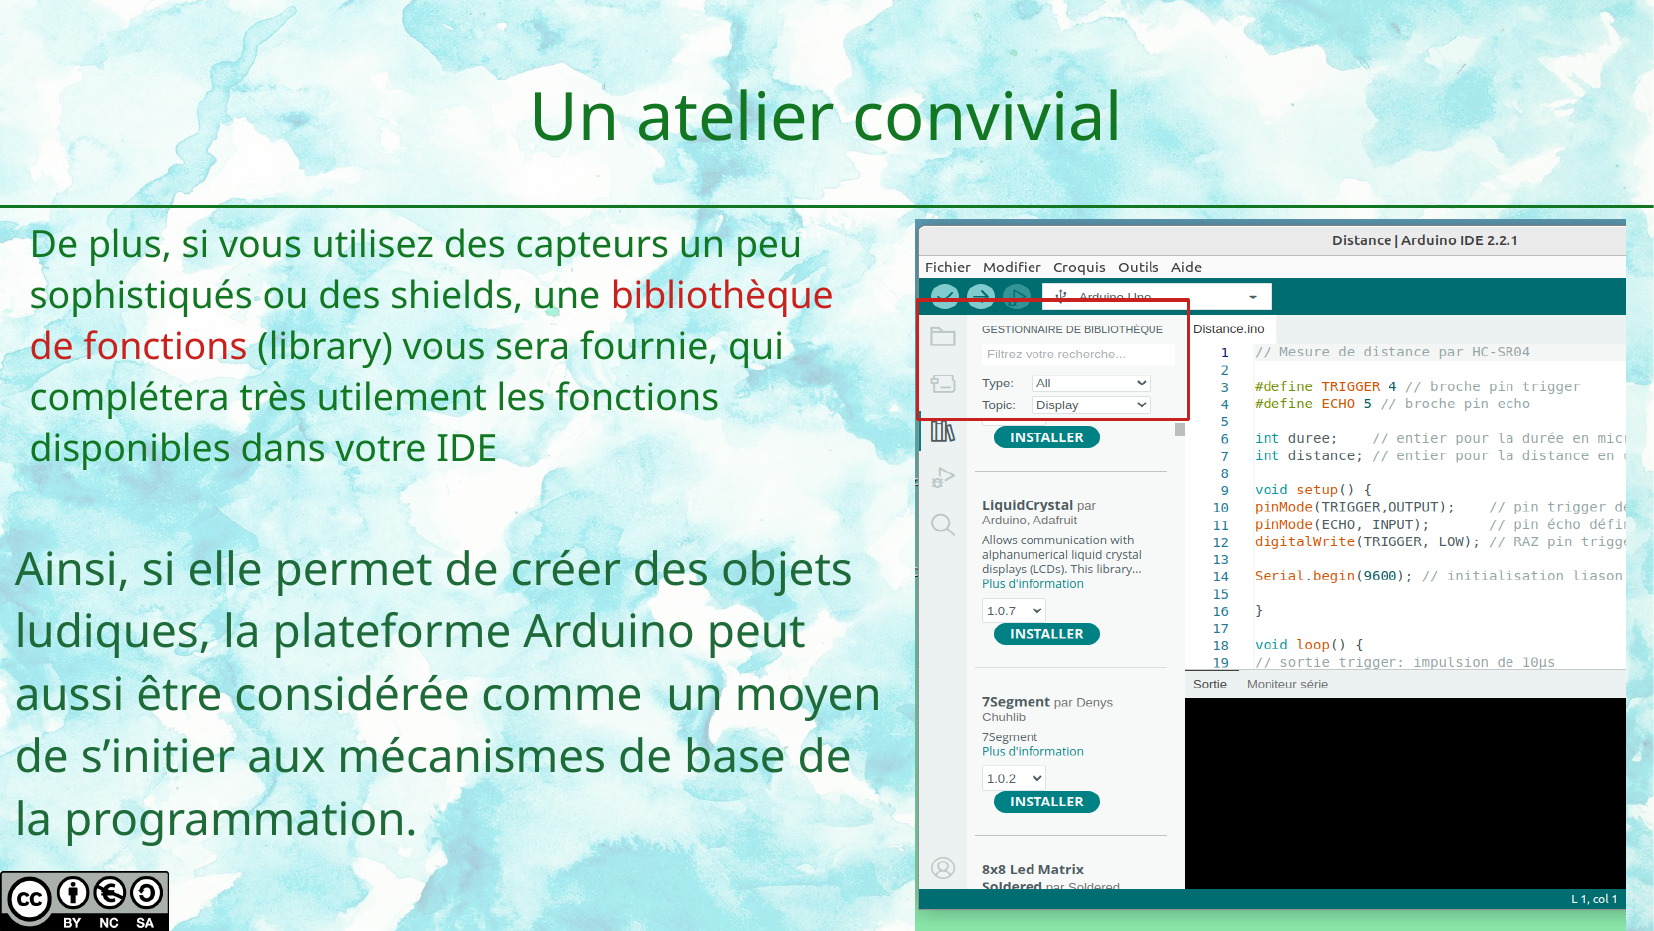

# Un atelier convivial
De plus, si vous utilisez des capteurs un peu sophistiqués ou des shields, une bibliothèque de fonctions (library) vous sera fournie, qui complétera très utilement les fonctions disponibles dans votre IDE
Ainsi, si elle permet de créer des objets ludiques, la plateforme Arduino peut aussi être considérée comme un moyen de s’initier aux mécanismes de base de la programmation.
39